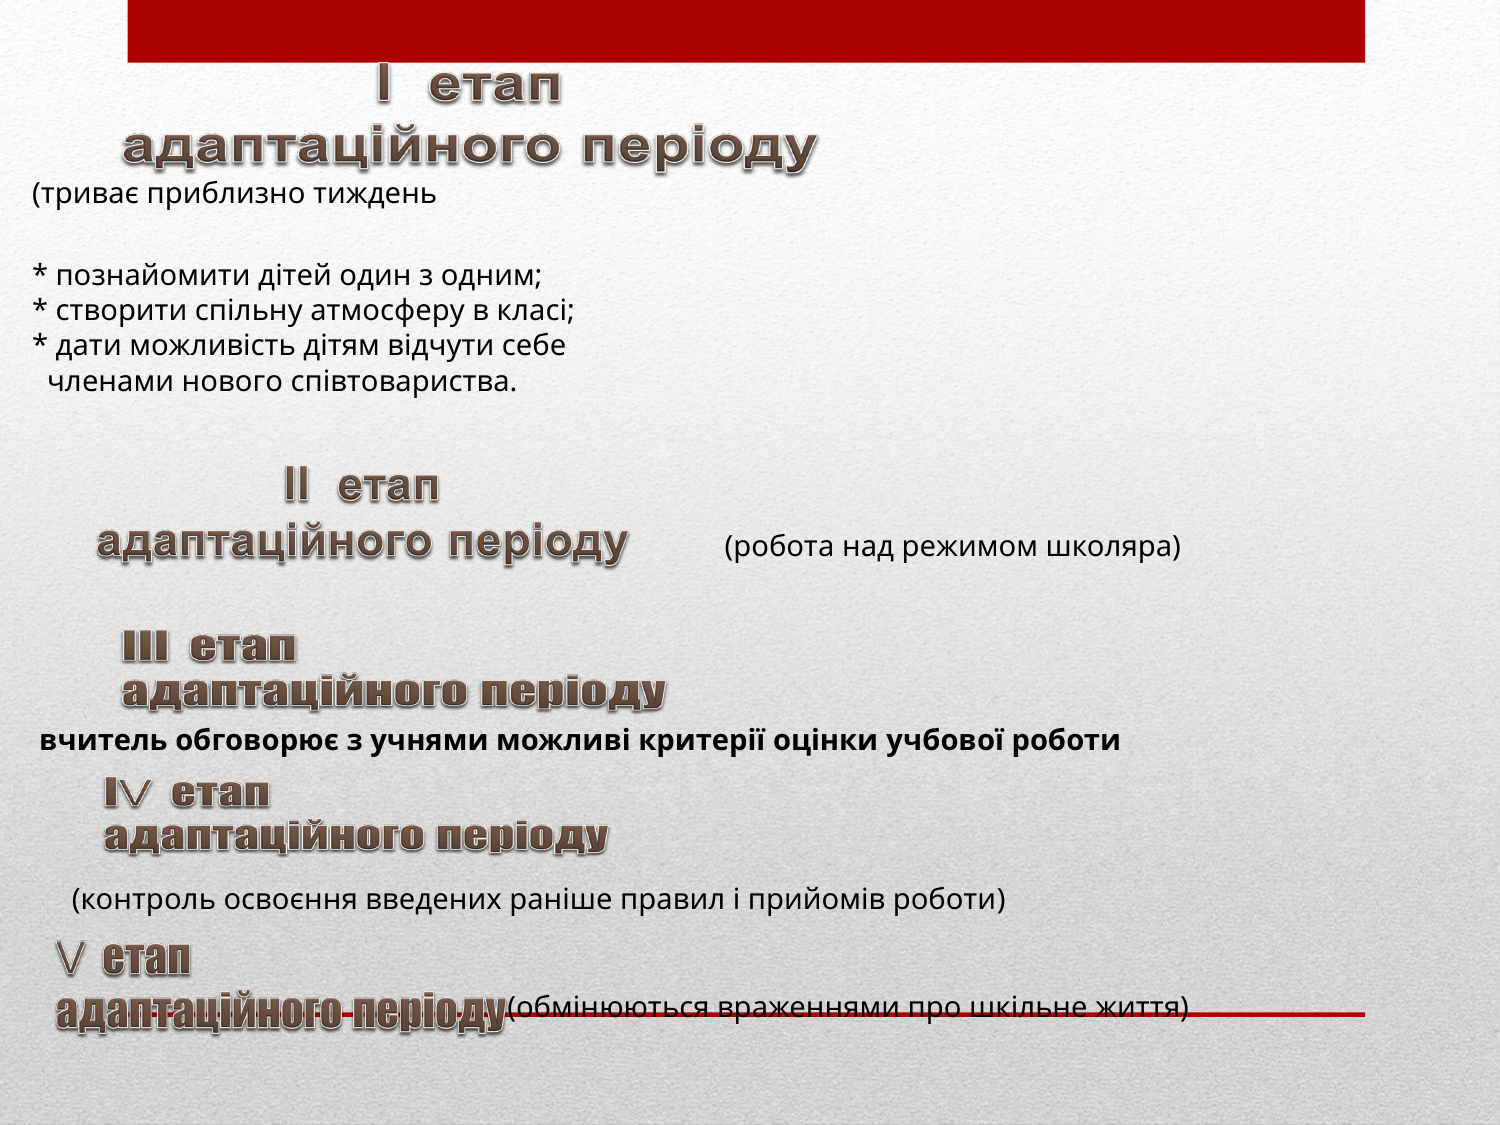

(триває приблизно тиждень
* познайомити дітей один з одним;
* створити спільну атмосферу в класі;
* дати можливість дітям відчути себе
 членами нового співтовариства.
#
 (робота над режимом школяра)
вчитель обговорює з учнями можливі критерії оцінки учбової роботи
(контроль освоєння введених раніше правил і прийомів роботи)
(обмінюються враженнями про шкільне життя)